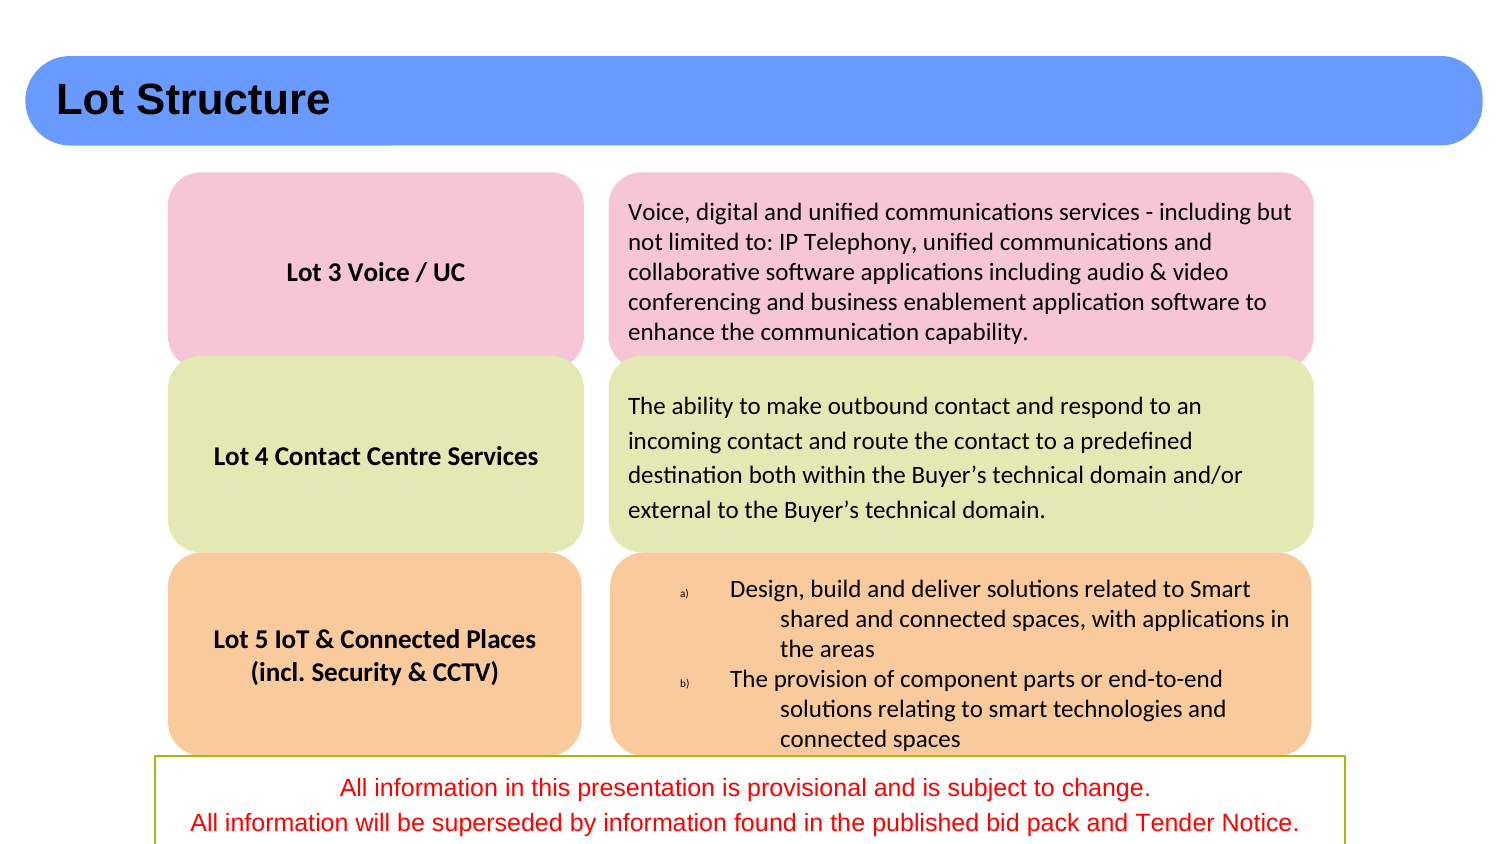

# Lot Structure
Lot 3 Voice / UC
Voice, digital and unified communications services - including but not limited to: IP Telephony, unified communications and collaborative software applications including audio & video conferencing and business enablement application software to enhance the communication capability.
Lot 4 Contact Centre Services
The ability to make outbound contact and respond to an incoming contact and route the contact to a predefined destination both within the Buyer’s technical domain and/or external to the Buyer’s technical domain.
Lot 5 IoT & Connected Places
(incl. Security & CCTV)
Design, build and deliver solutions related to Smart shared and connected spaces, with applications in the areas
The provision of component parts or end-to-end solutions relating to smart technologies and connected spaces
All information in this presentation is provisional and is subject to change.
All information will be superseded by information found in the published bid pack and Tender Notice.